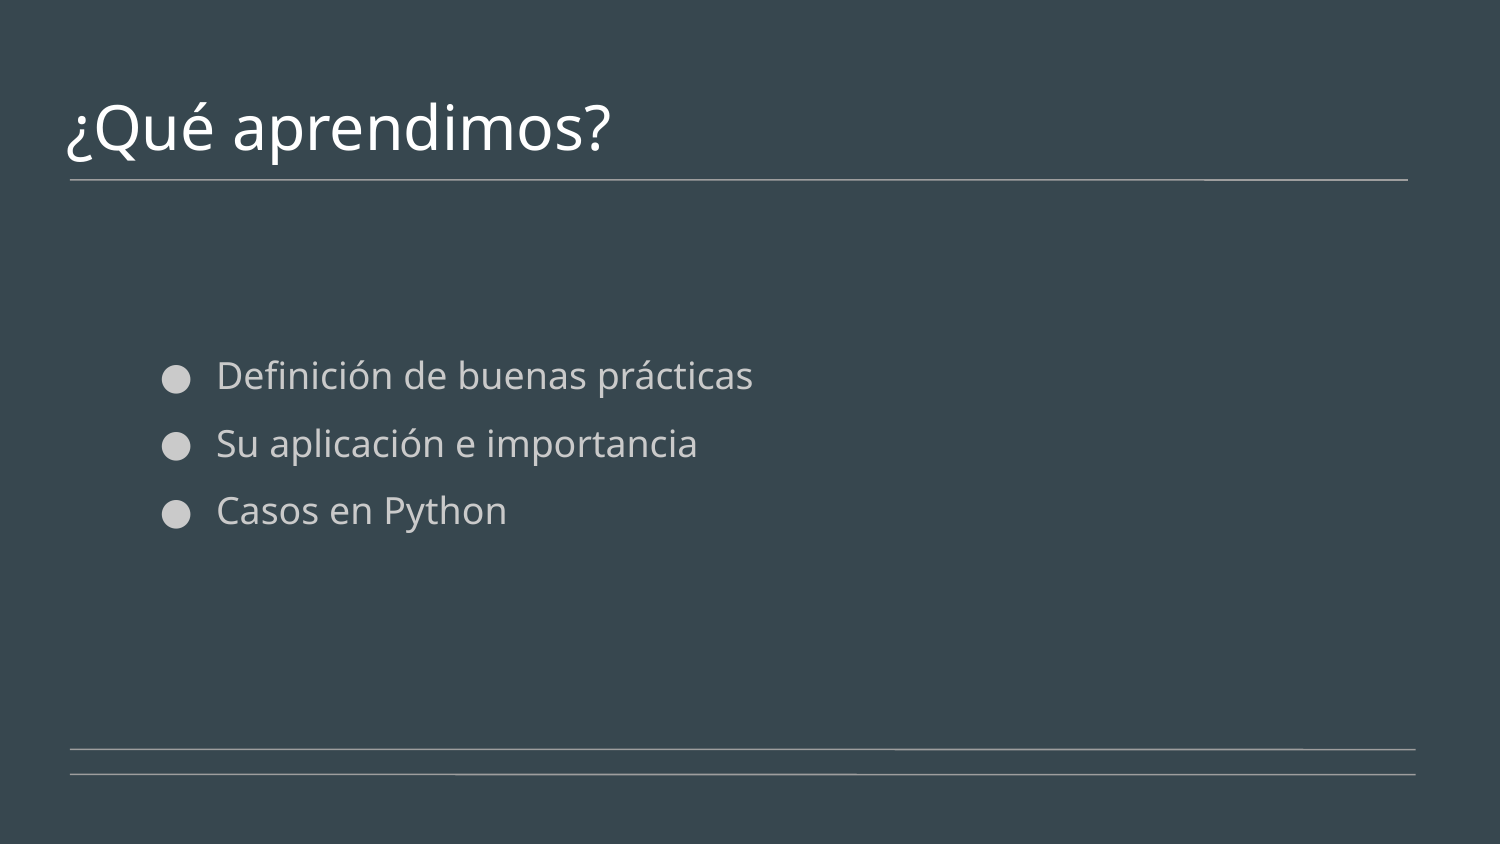

# ¿Qué aprendimos?
Definición de buenas prácticas
Su aplicación e importancia
Casos en Python